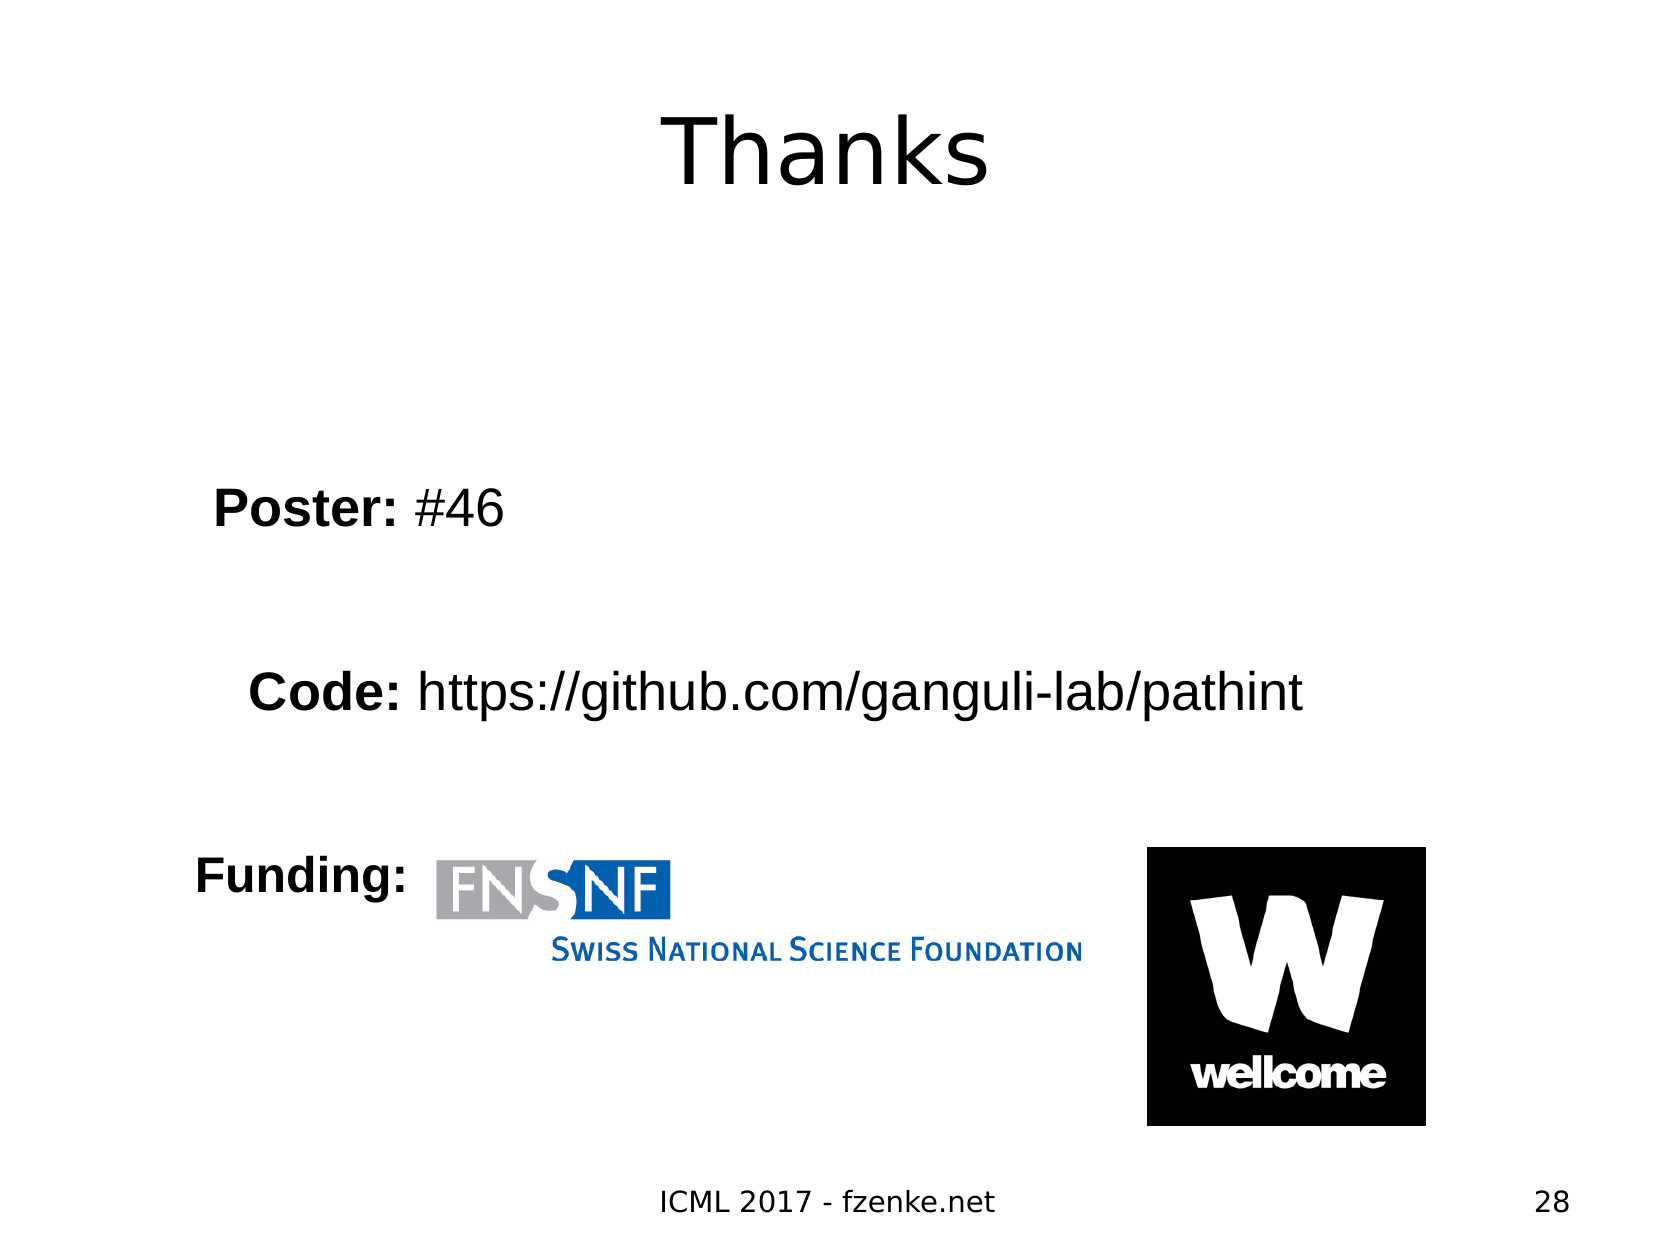

# Thanks
Poster: #46
Code: https://github.com/ganguli-lab/pathint
Funding:
ICML 2017 - fzenke.net
28